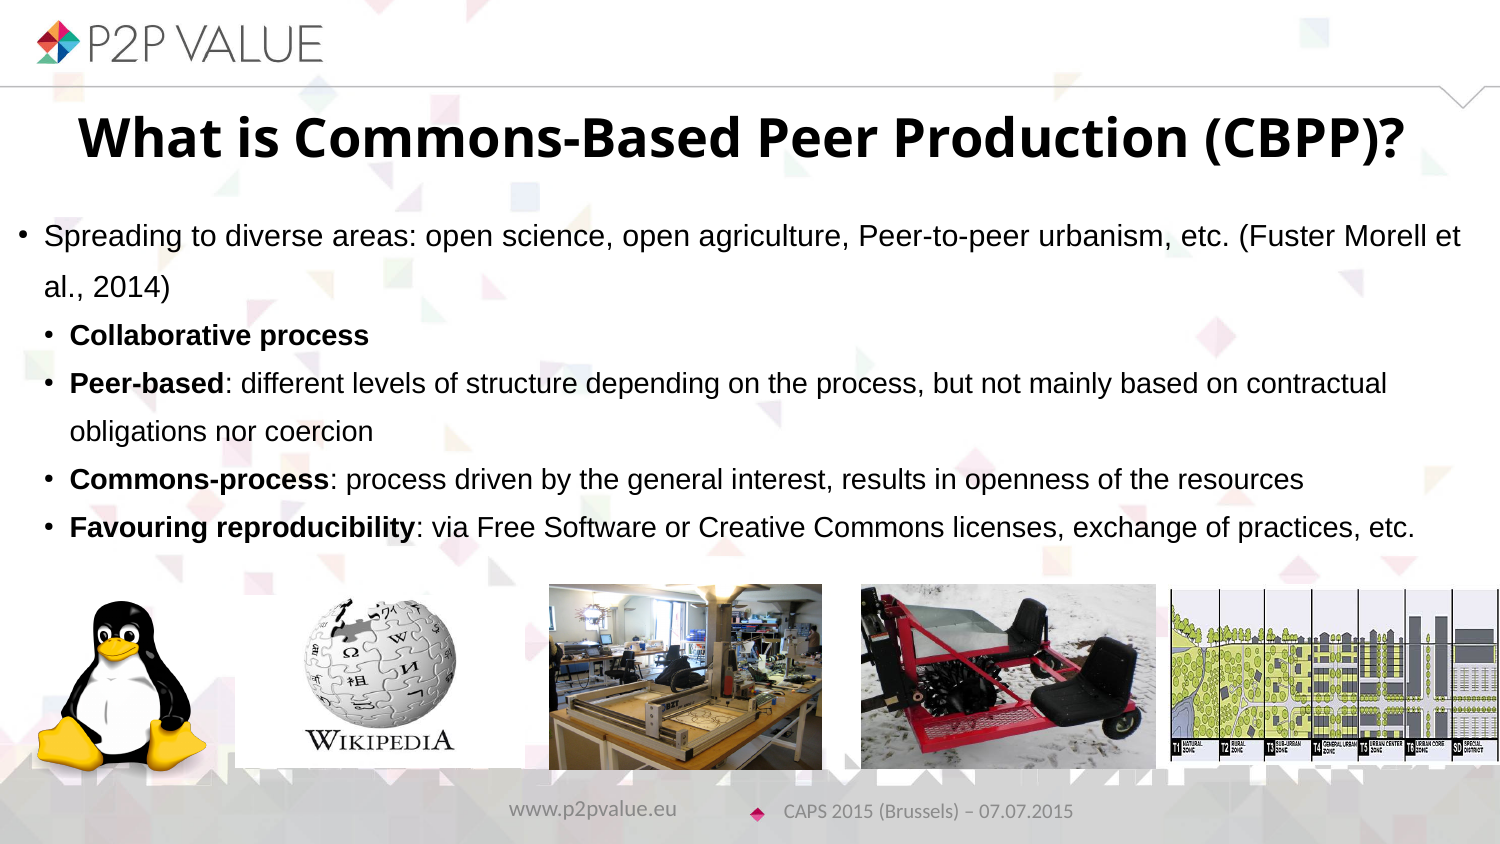

# What is Commons-Based Peer Production (CBPP)?
Spreading to diverse areas: open science, open agriculture, Peer-to-peer urbanism, etc. (Fuster Morell et al., 2014)
Collaborative process
Peer-based: different levels of structure depending on the process, but not mainly based on contractual obligations nor coercion
Commons-process: process driven by the general interest, results in openness of the resources
Favouring reproducibility: via Free Software or Creative Commons licenses, exchange of practices, etc.
www.p2pvalue.eu
CAPS 2015 (Brussels) – 07.07.2015